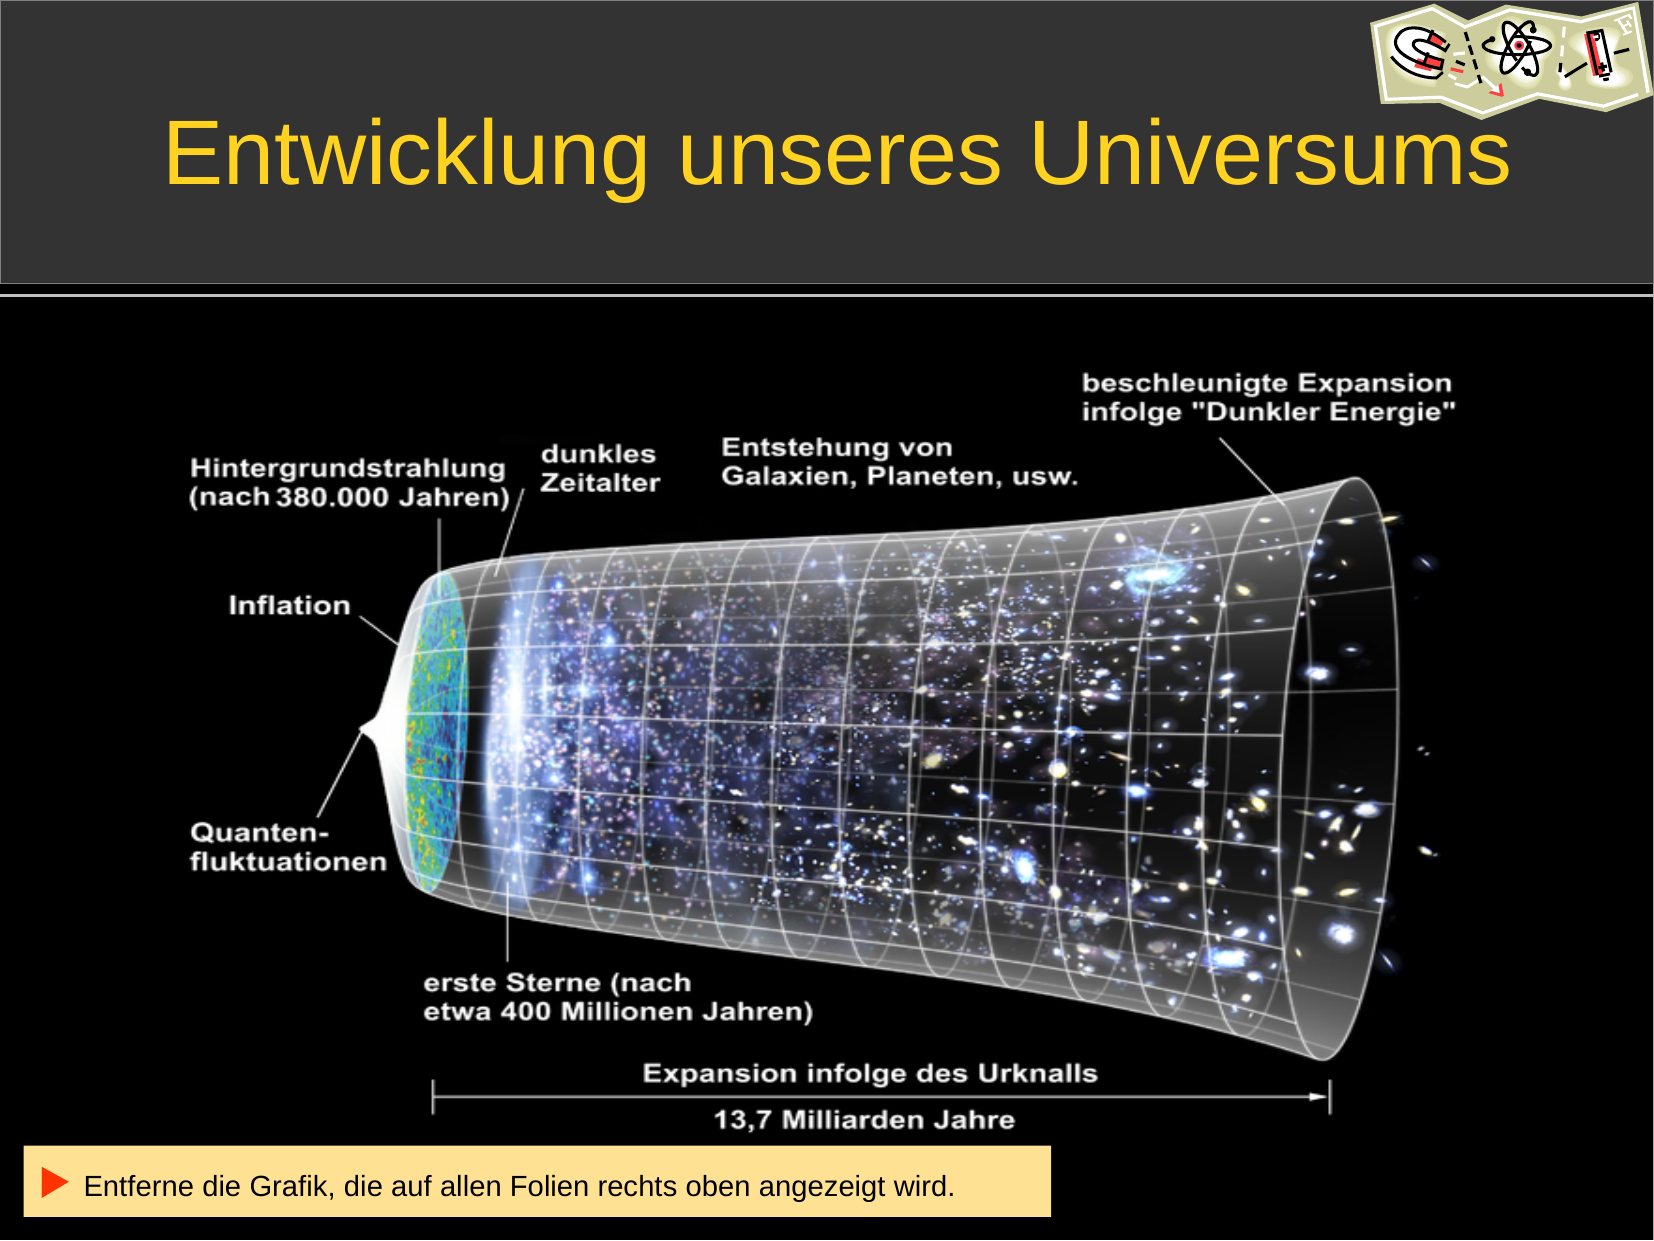

# Entwicklung unseres Universums
 Entferne die Grafik, die auf allen Folien rechts oben angezeigt wird.